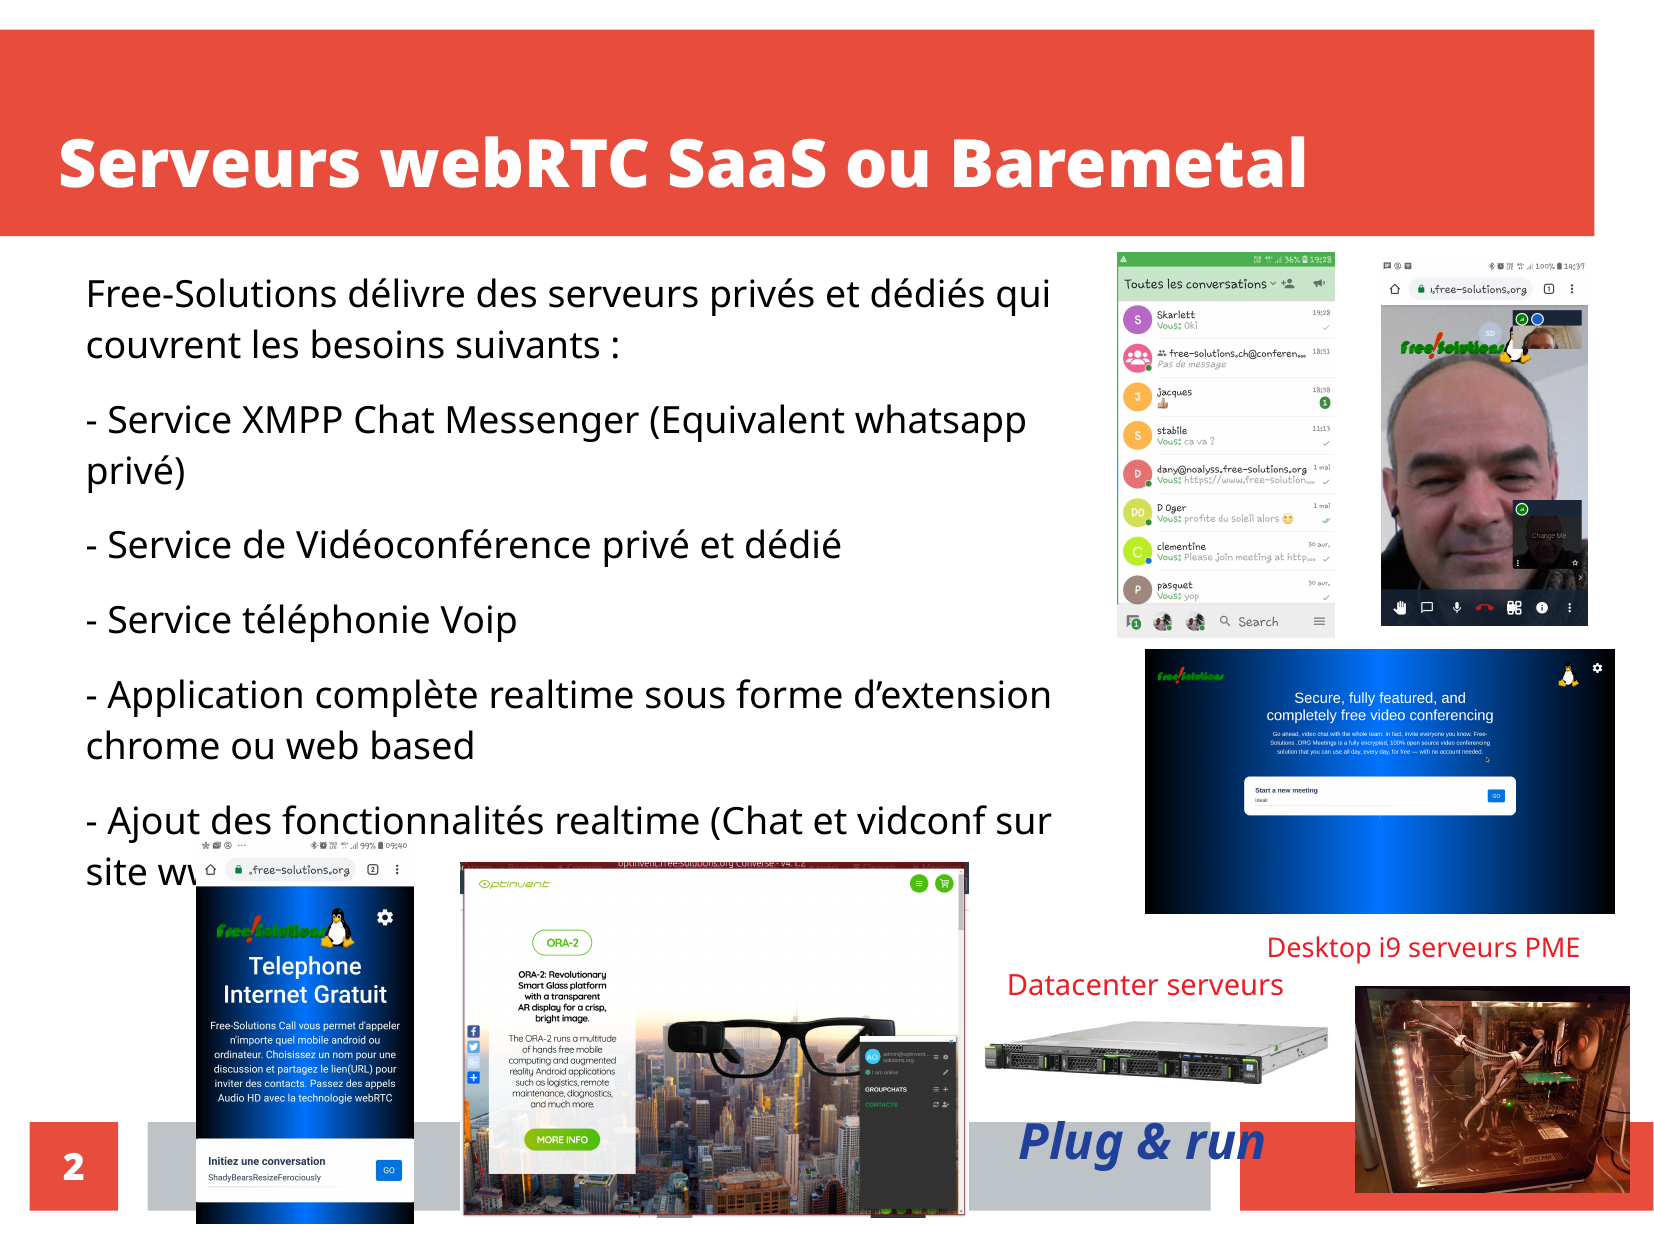

# Serveurs webRTC SaaS ou Baremetal
Free-Solutions délivre des serveurs privés et dédiés qui couvrent les besoins suivants :
- Service XMPP Chat Messenger (Equivalent whatsapp privé)
- Service de Vidéoconférence privé et dédié
- Service téléphonie Voip
- Application complète realtime sous forme d’extension chrome ou web based
- Ajout des fonctionnalités realtime (Chat et vidconf sur site www existant)
Desktop i9 serveurs PME
Datacenter serveurs
Plug & run
2